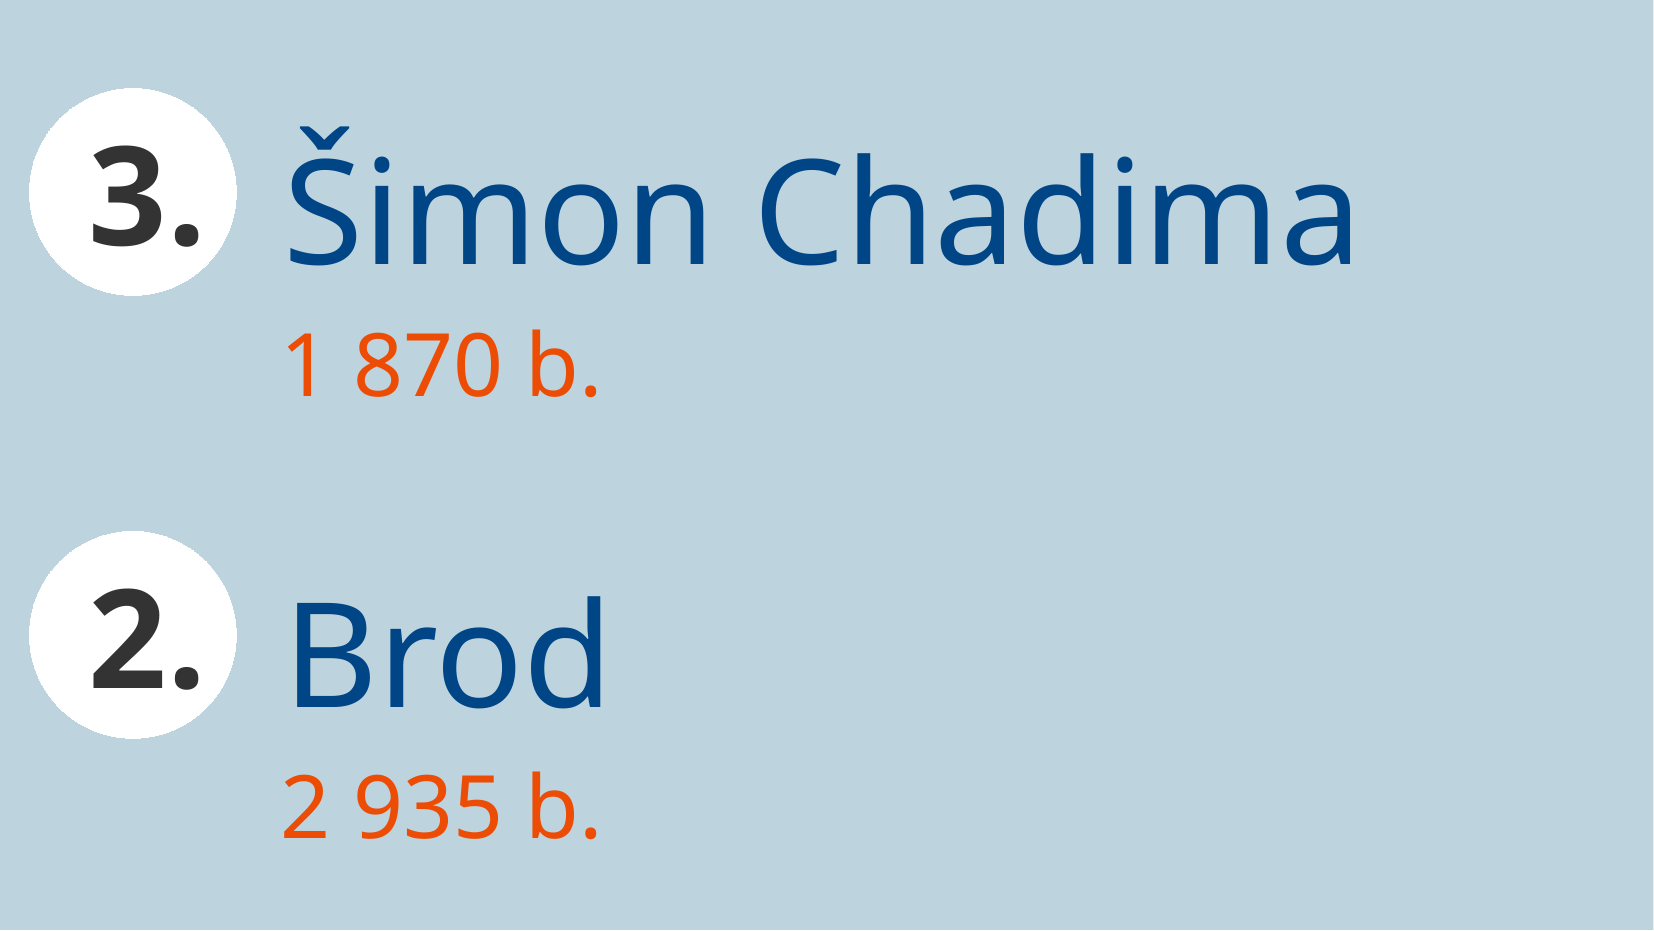

3.
# Šimon Chadima
1 870 b.
2.
Brod
2 935 b.